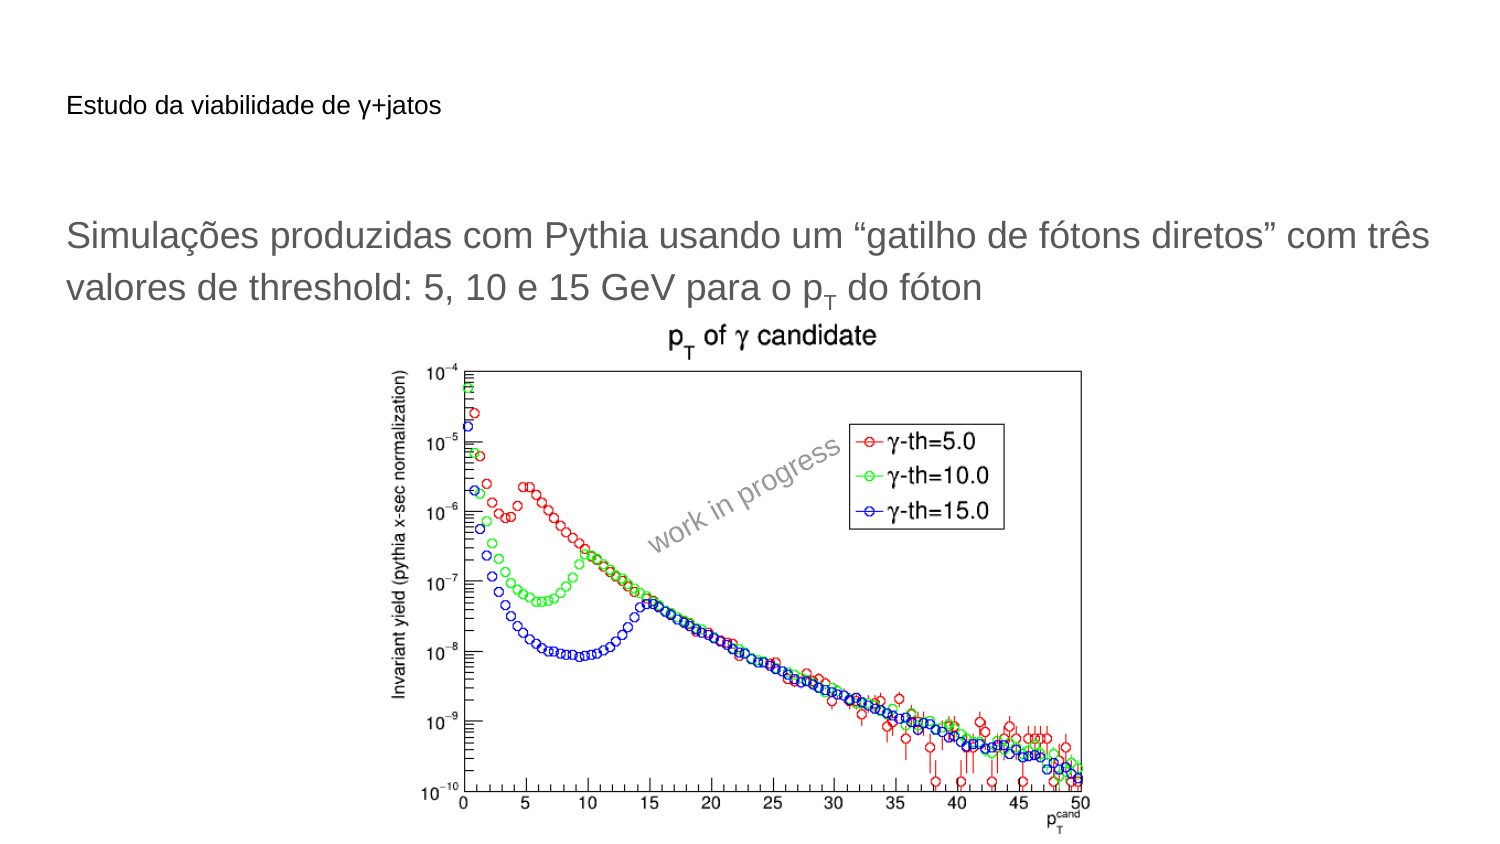

# Estudo da viabilidade de γ+jatos
Simulações produzidas com Pythia usando um “gatilho de fótons diretos” com três valores de threshold: 5, 10 e 15 GeV para o pT do fóton
work in progress